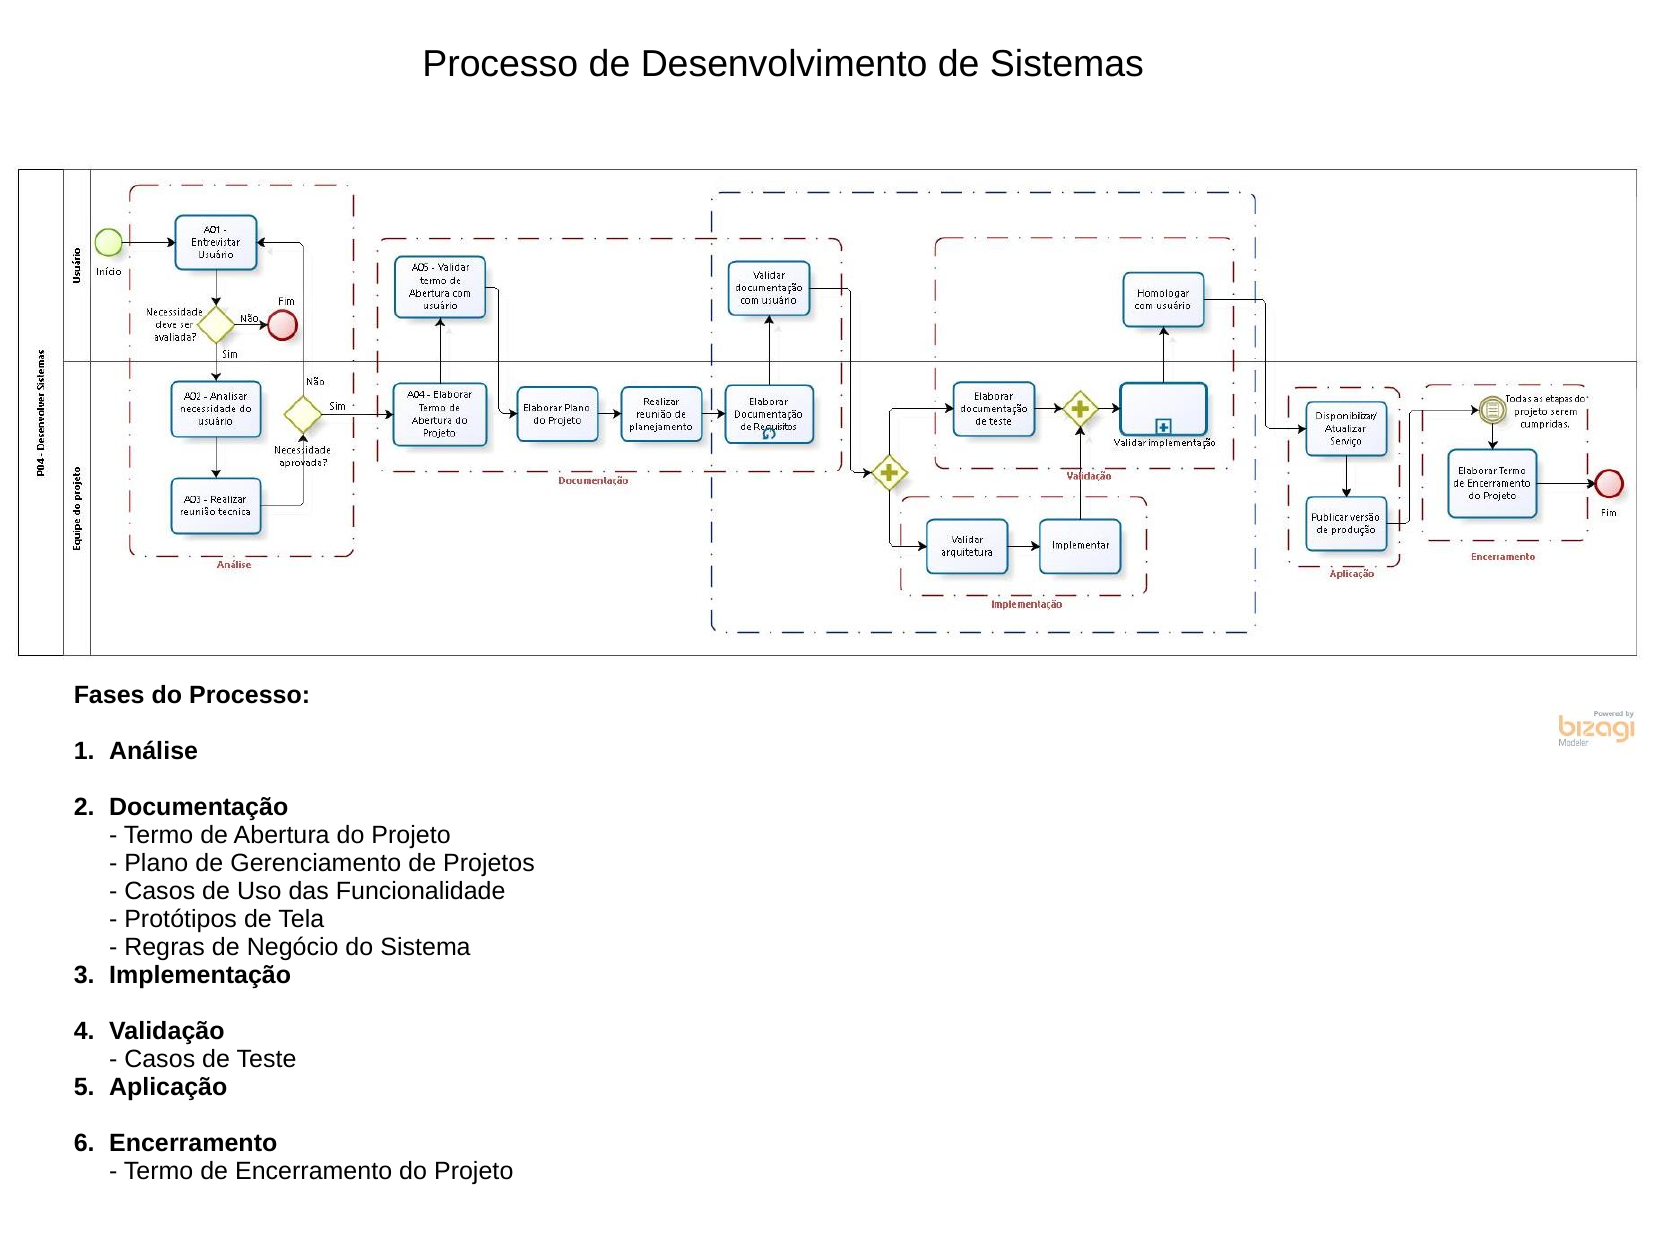

Processo de Desenvolvimento de Sistemas
Fases do Processo:
Análise
Documentação
- Termo de Abertura do Projeto
- Plano de Gerenciamento de Projetos
- Casos de Uso das Funcionalidade
- Protótipos de Tela
- Regras de Negócio do Sistema
Implementação
Validação
- Casos de Teste
Aplicação
Encerramento
- Termo de Encerramento do Projeto